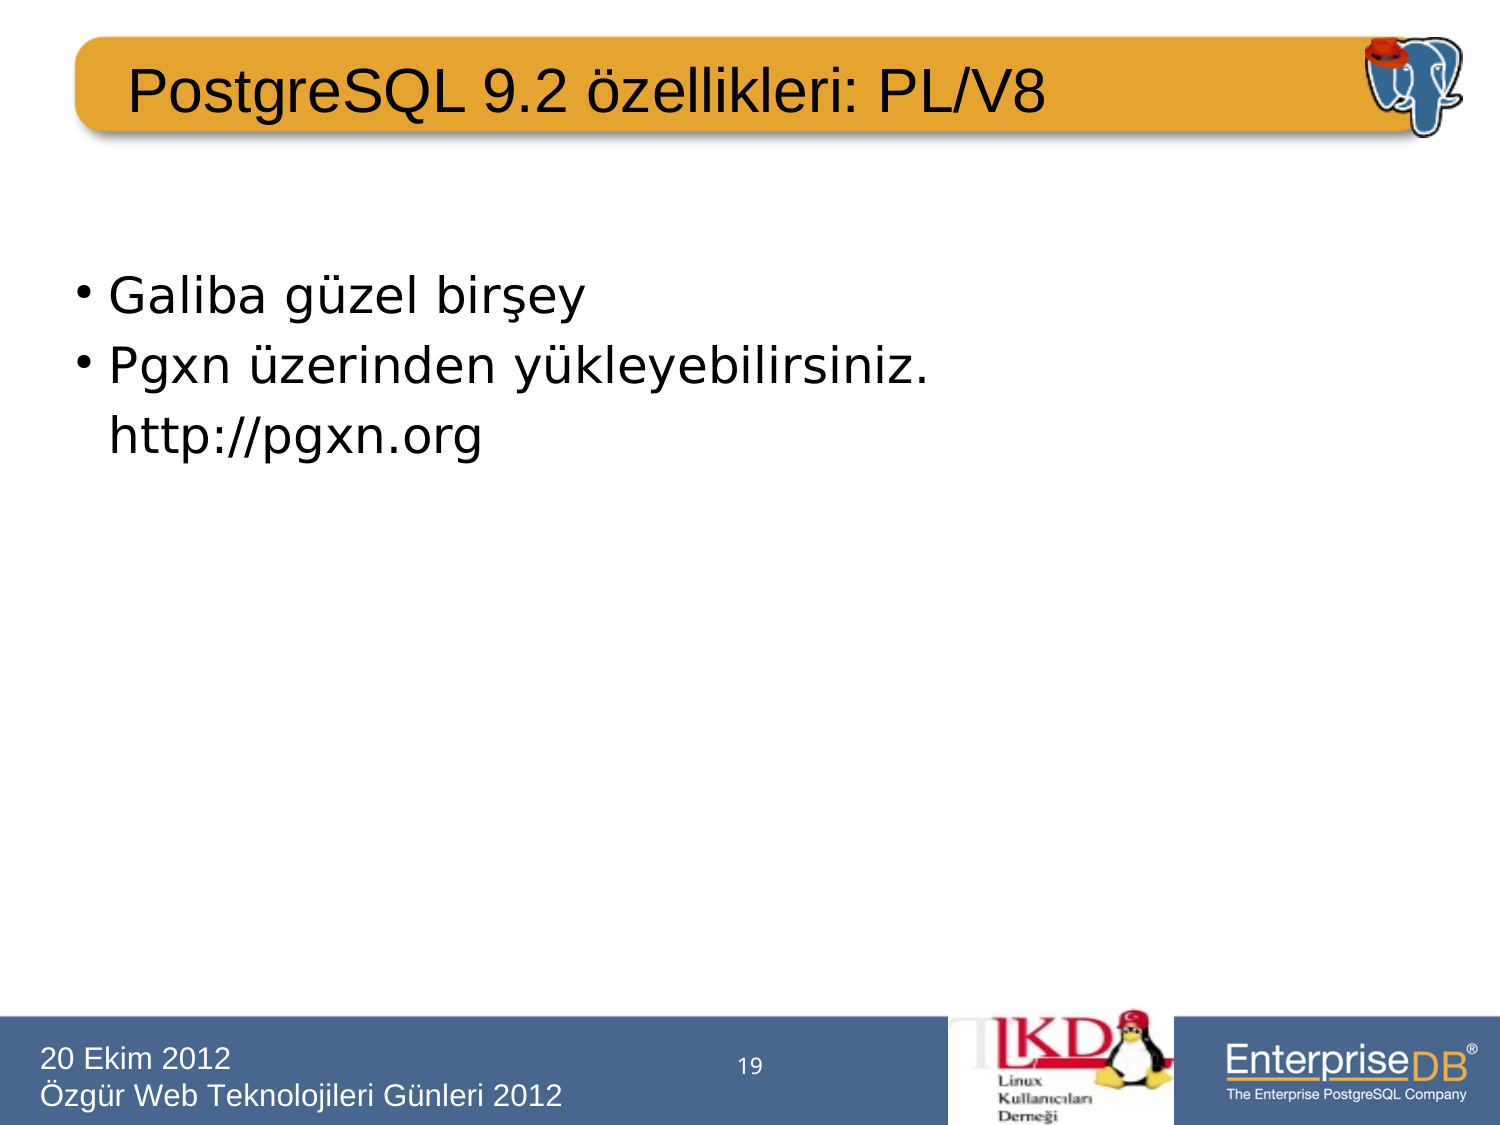

# PostgreSQL 9.2 özellikleri: PL/V8
 Galiba güzel birşey
 Pgxn üzerinden yükleyebilirsiniz.
 http://pgxn.org